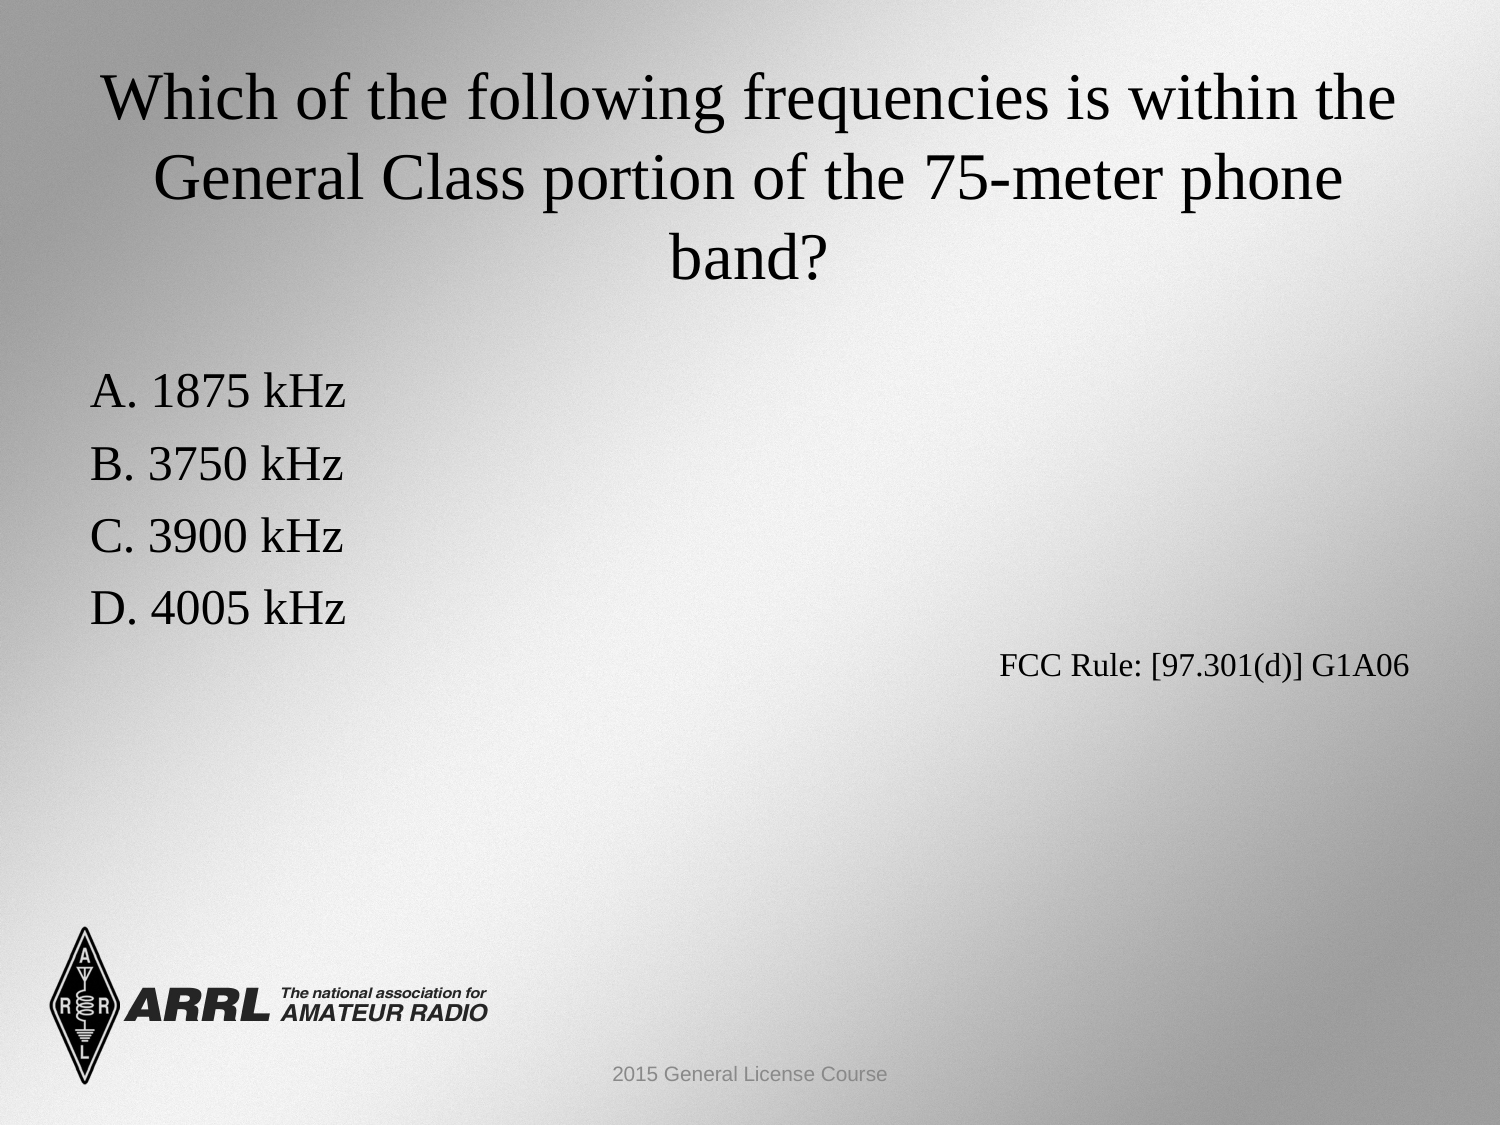

# Which of the following frequencies is within the General Class portion of the 75-meter phone band?
A. 1875 kHz
B. 3750 kHz
C. 3900 kHz
D. 4005 kHz
FCC Rule: [97.301(d)] G1A06
2015 General License Course